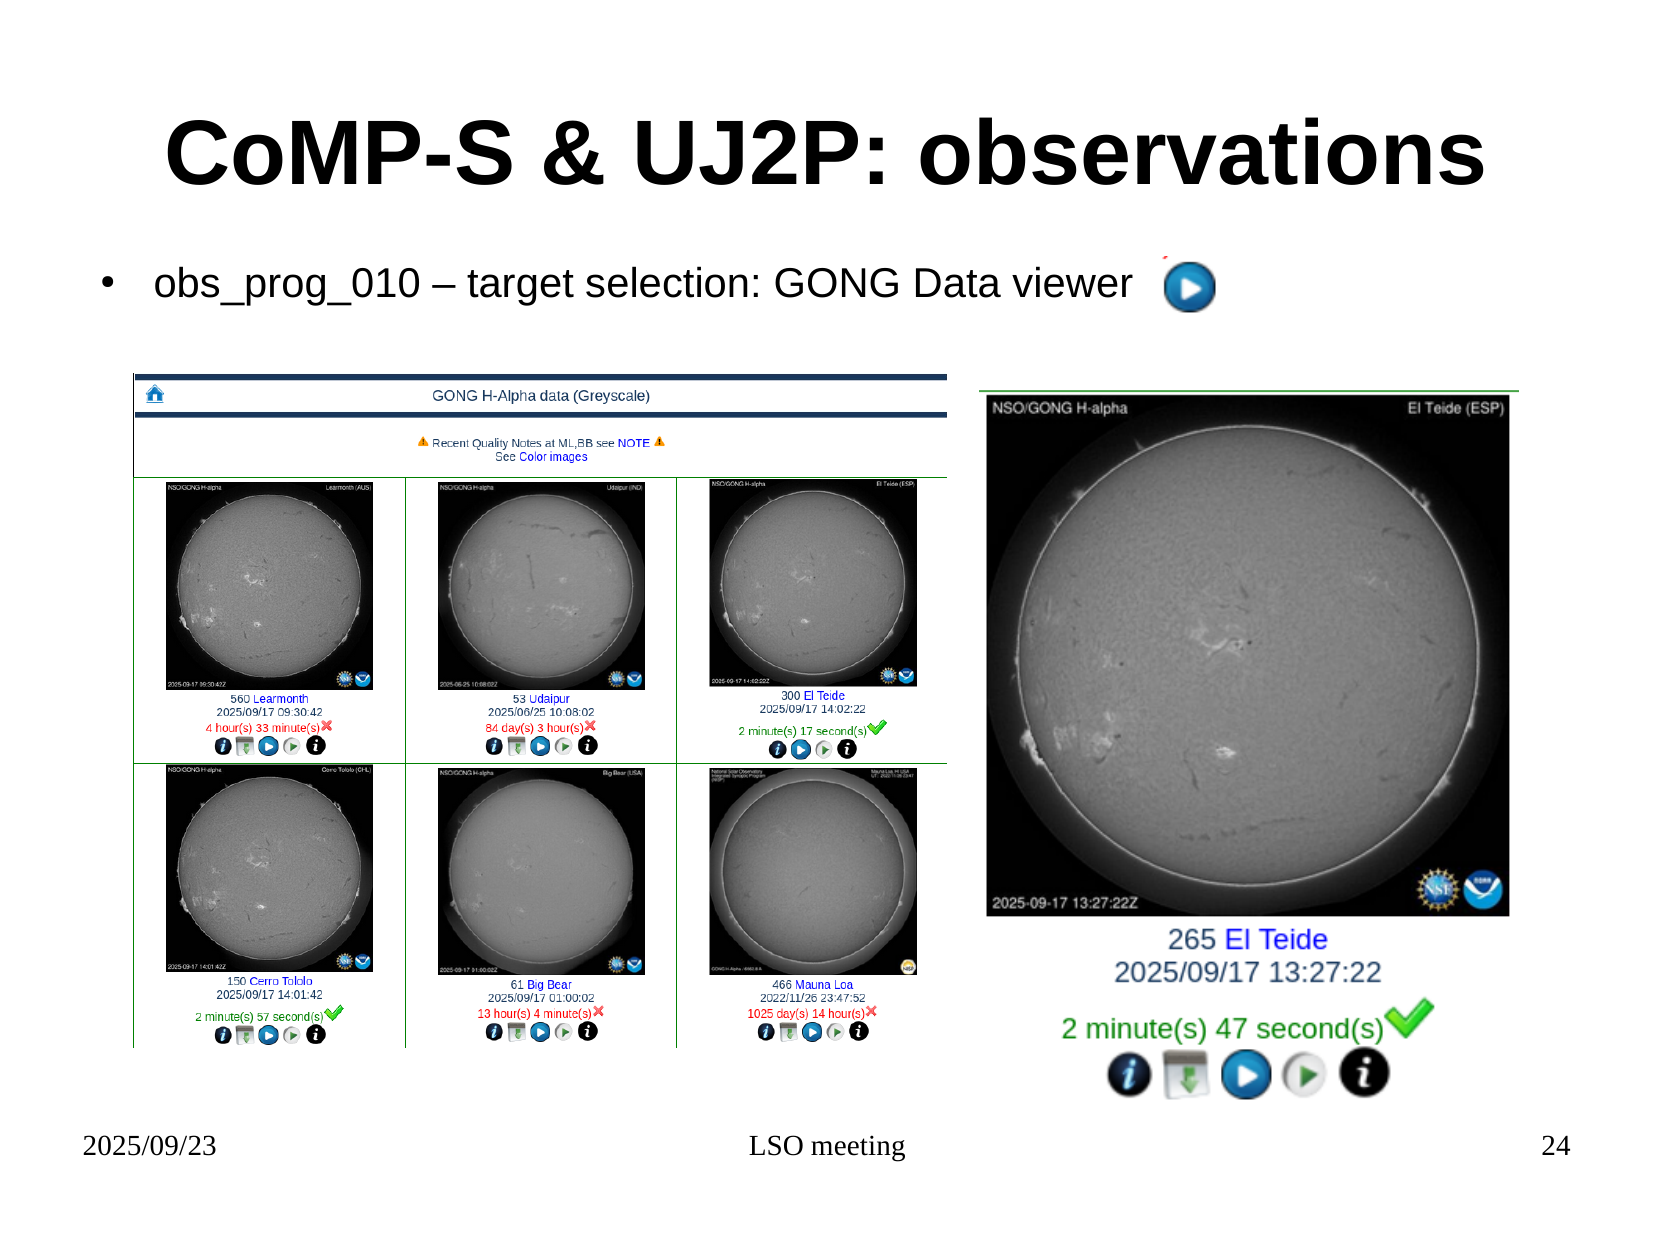

# CoMP-S & UJ2P: observations
obs_prog_010 – target selection: GONG Data viewer
2025/09/23
LSO meeting
24